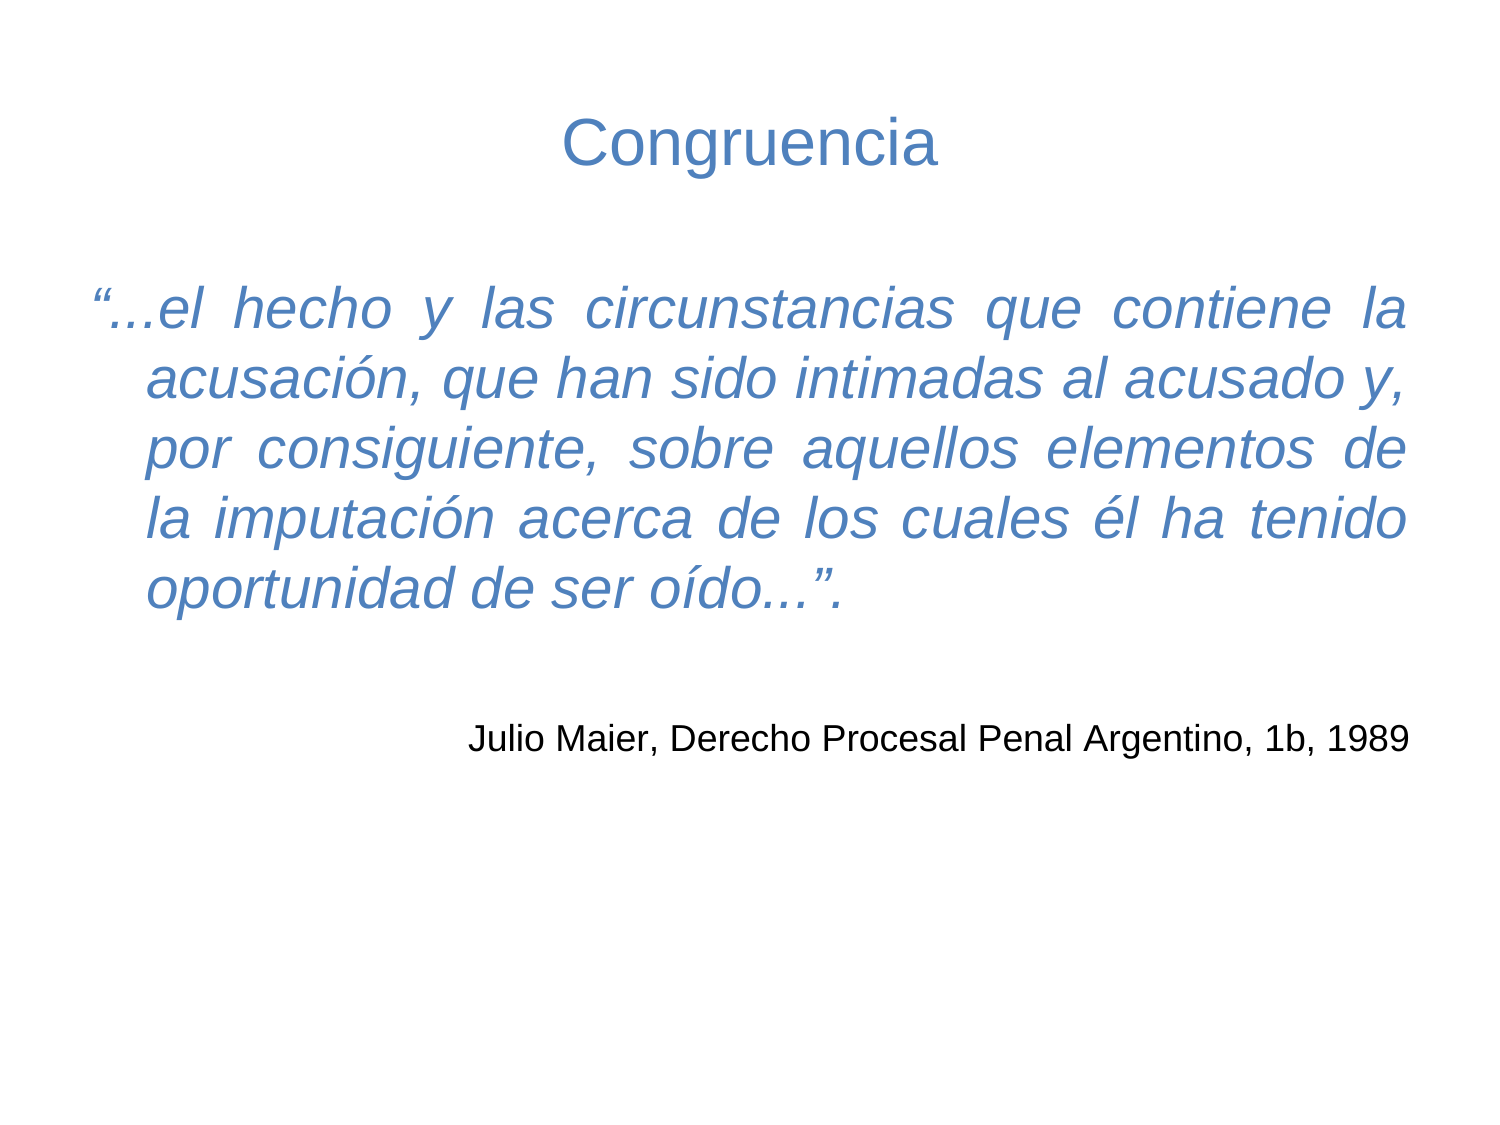

# Congruencia
“...el hecho y las circunstancias que contiene la acusación, que han sido intimadas al acusado y, por consiguiente, sobre aquellos elementos de la imputación acerca de los cuales él ha tenido oportunidad de ser oído...”.
Julio Maier, Derecho Procesal Penal Argentino, 1b, 1989